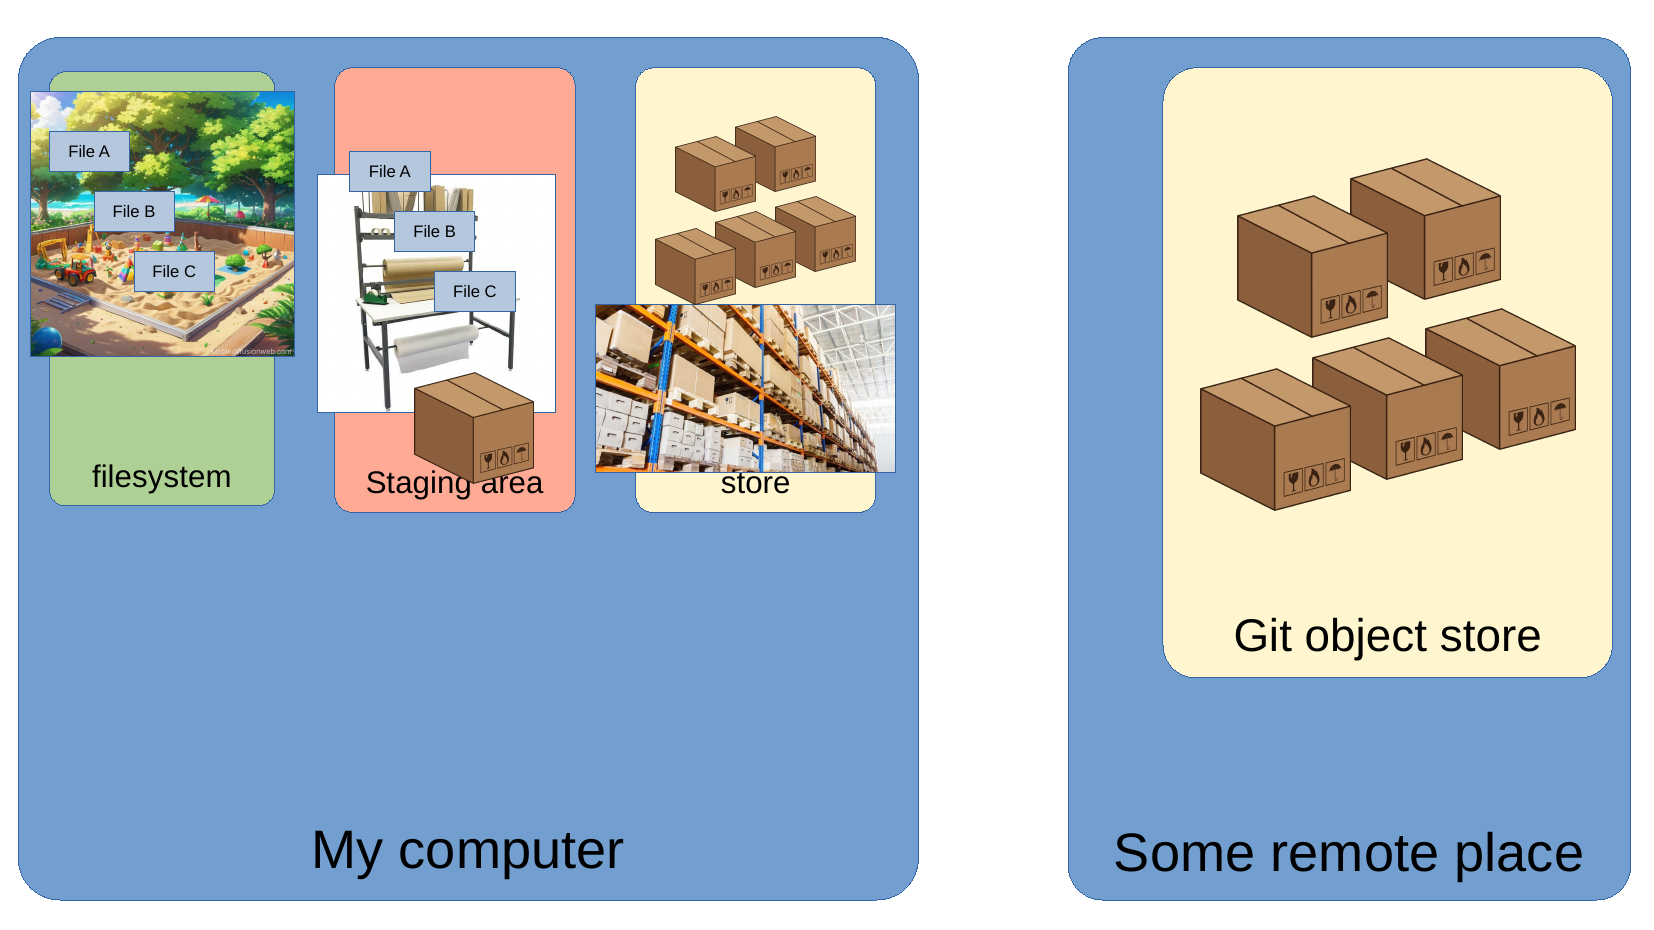

My computer
Some remote place
Staging area
Git object store
Git object store
filesystem
File A
File A
File B
File B
File C
File C